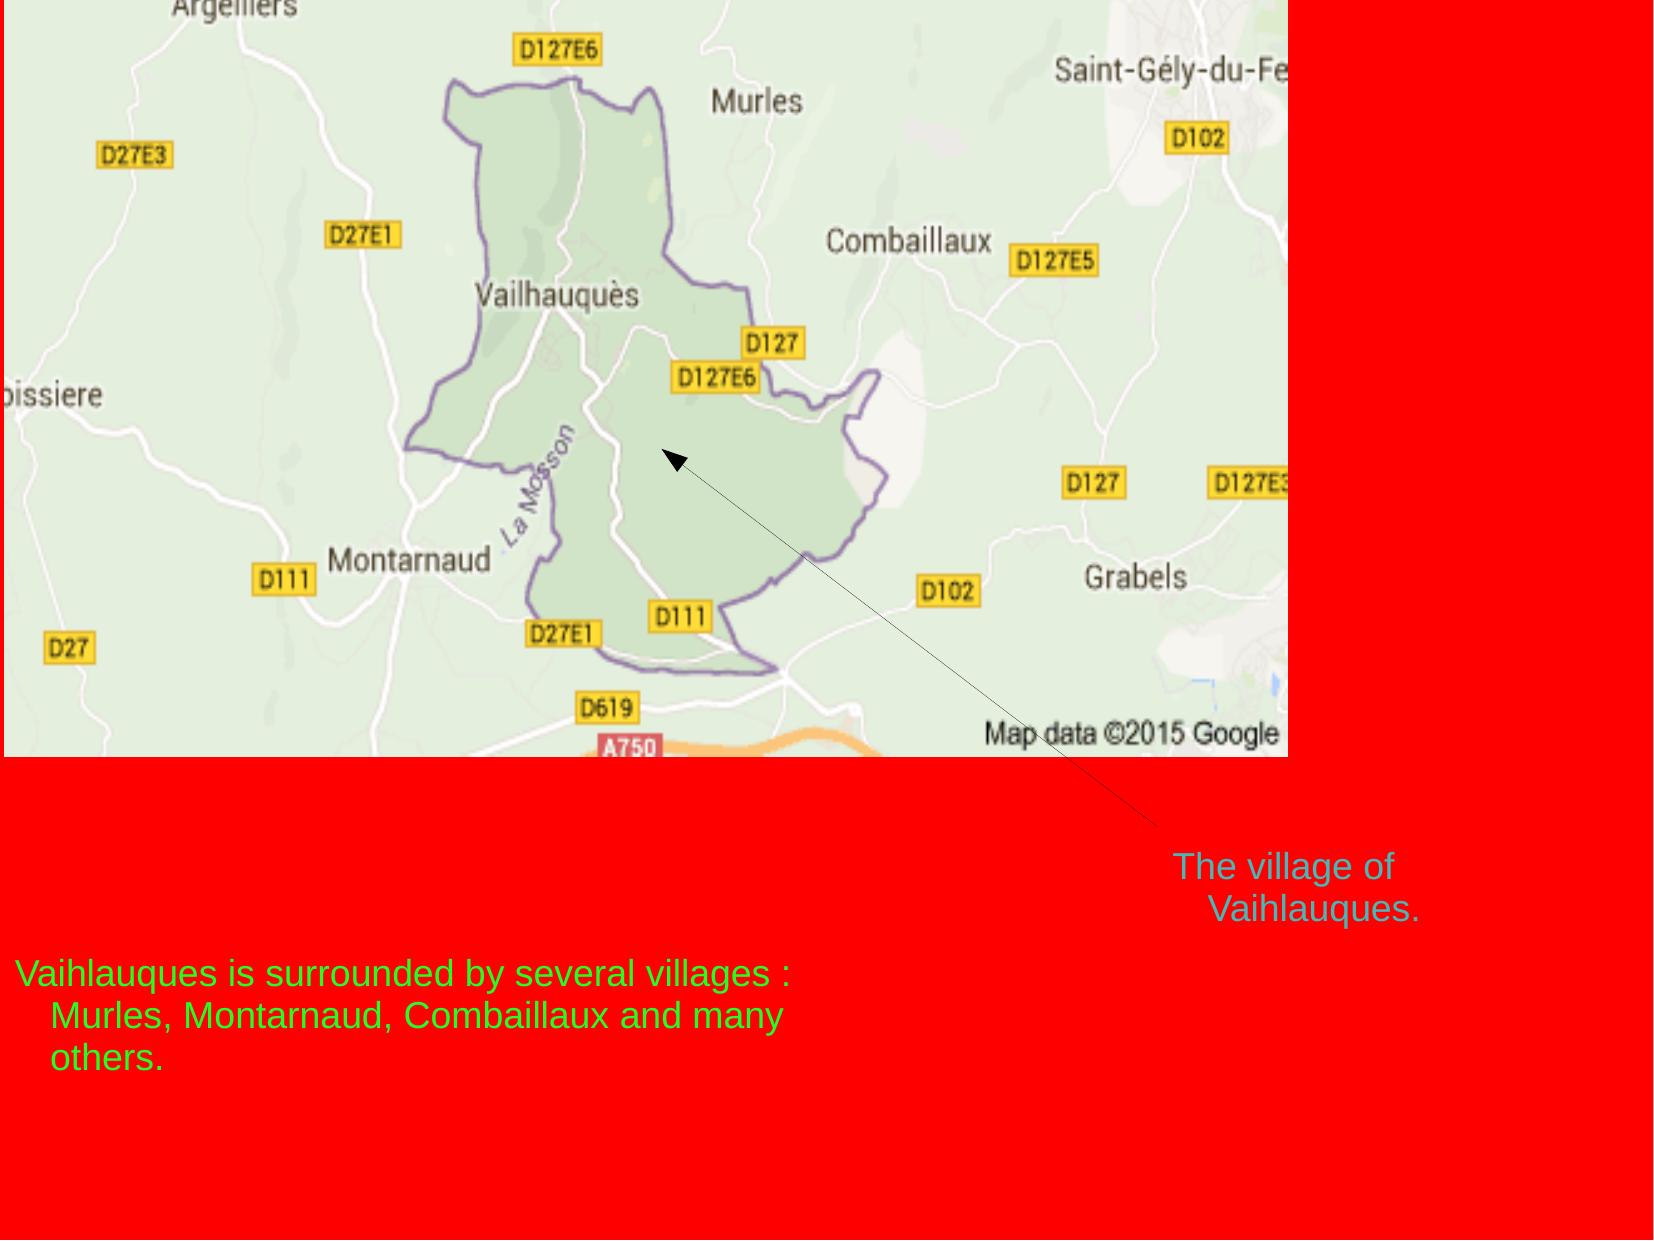

The village of Vaihlauques.
Vaihlauques is surrounded by several villages : Murles, Montarnaud, Combaillaux and many others.